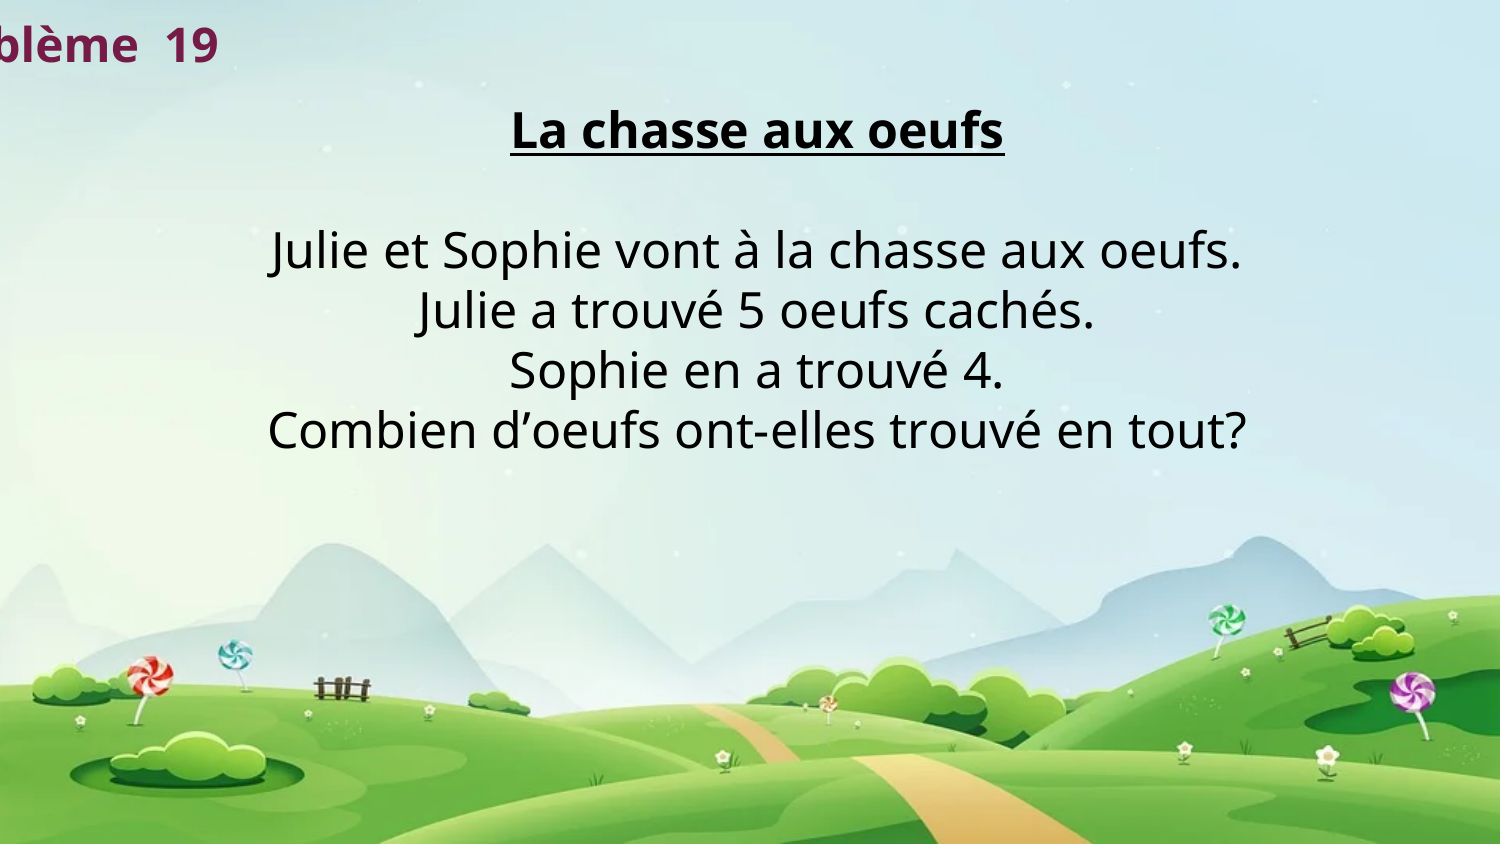

Problème 19
La chasse aux oeufs
Julie et Sophie vont à la chasse aux oeufs.
Julie a trouvé 5 oeufs cachés.
Sophie en a trouvé 4.
Combien d’oeufs ont-elles trouvé en tout?